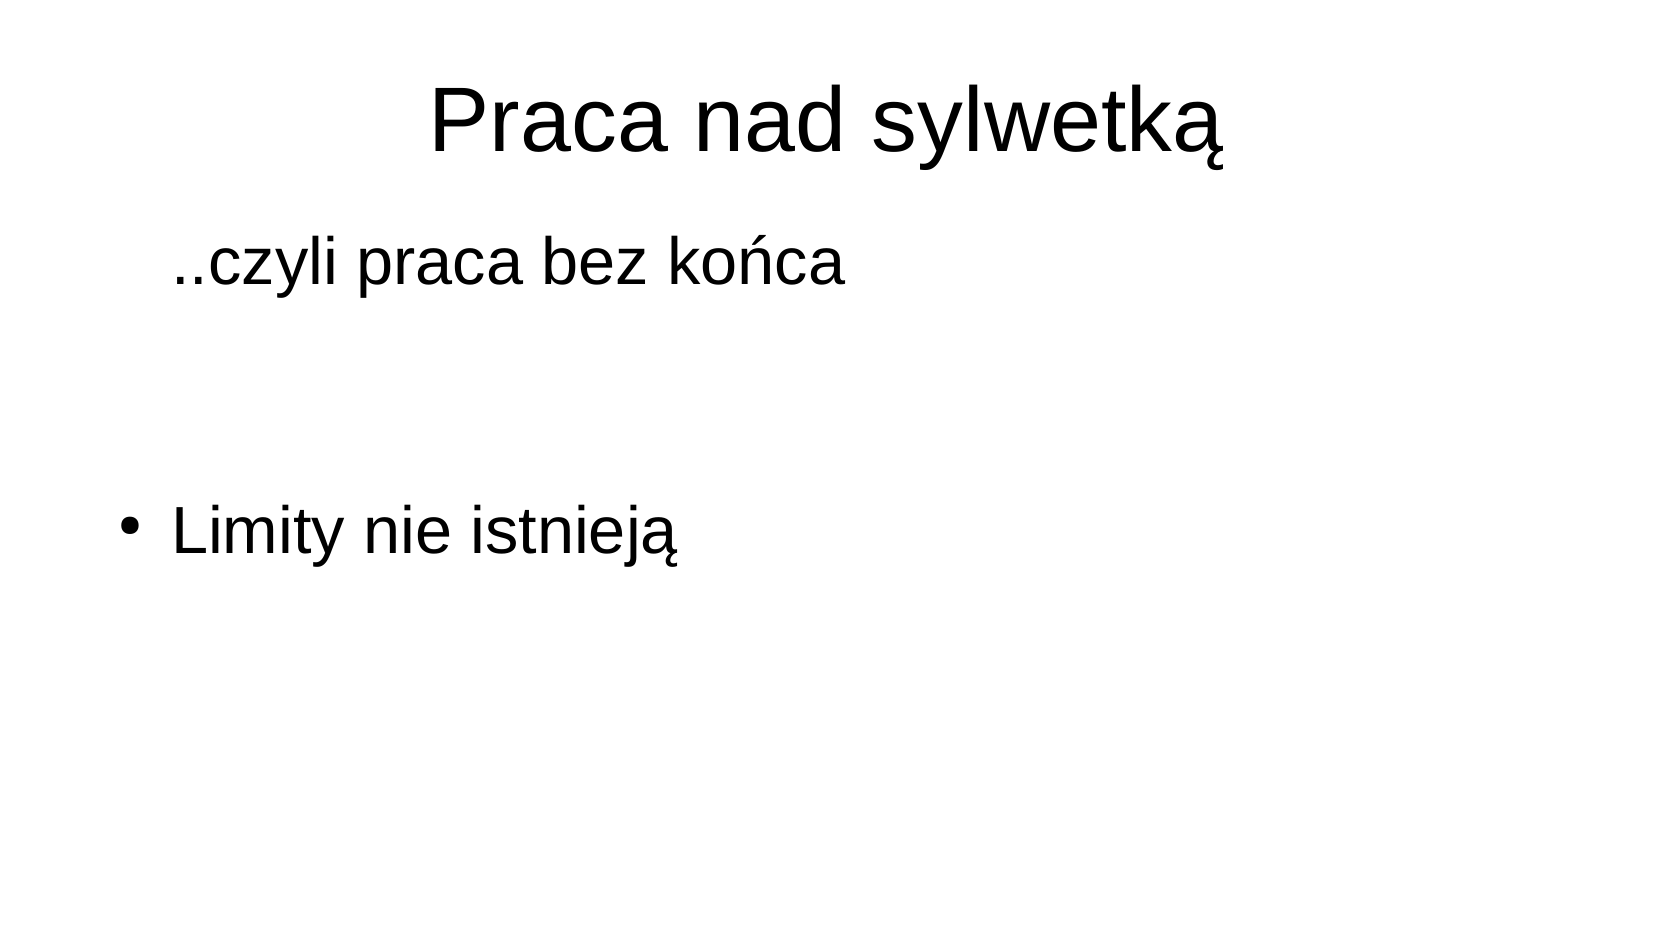

# Praca nad sylwetką
..czyli praca bez końca
Limity nie istnieją